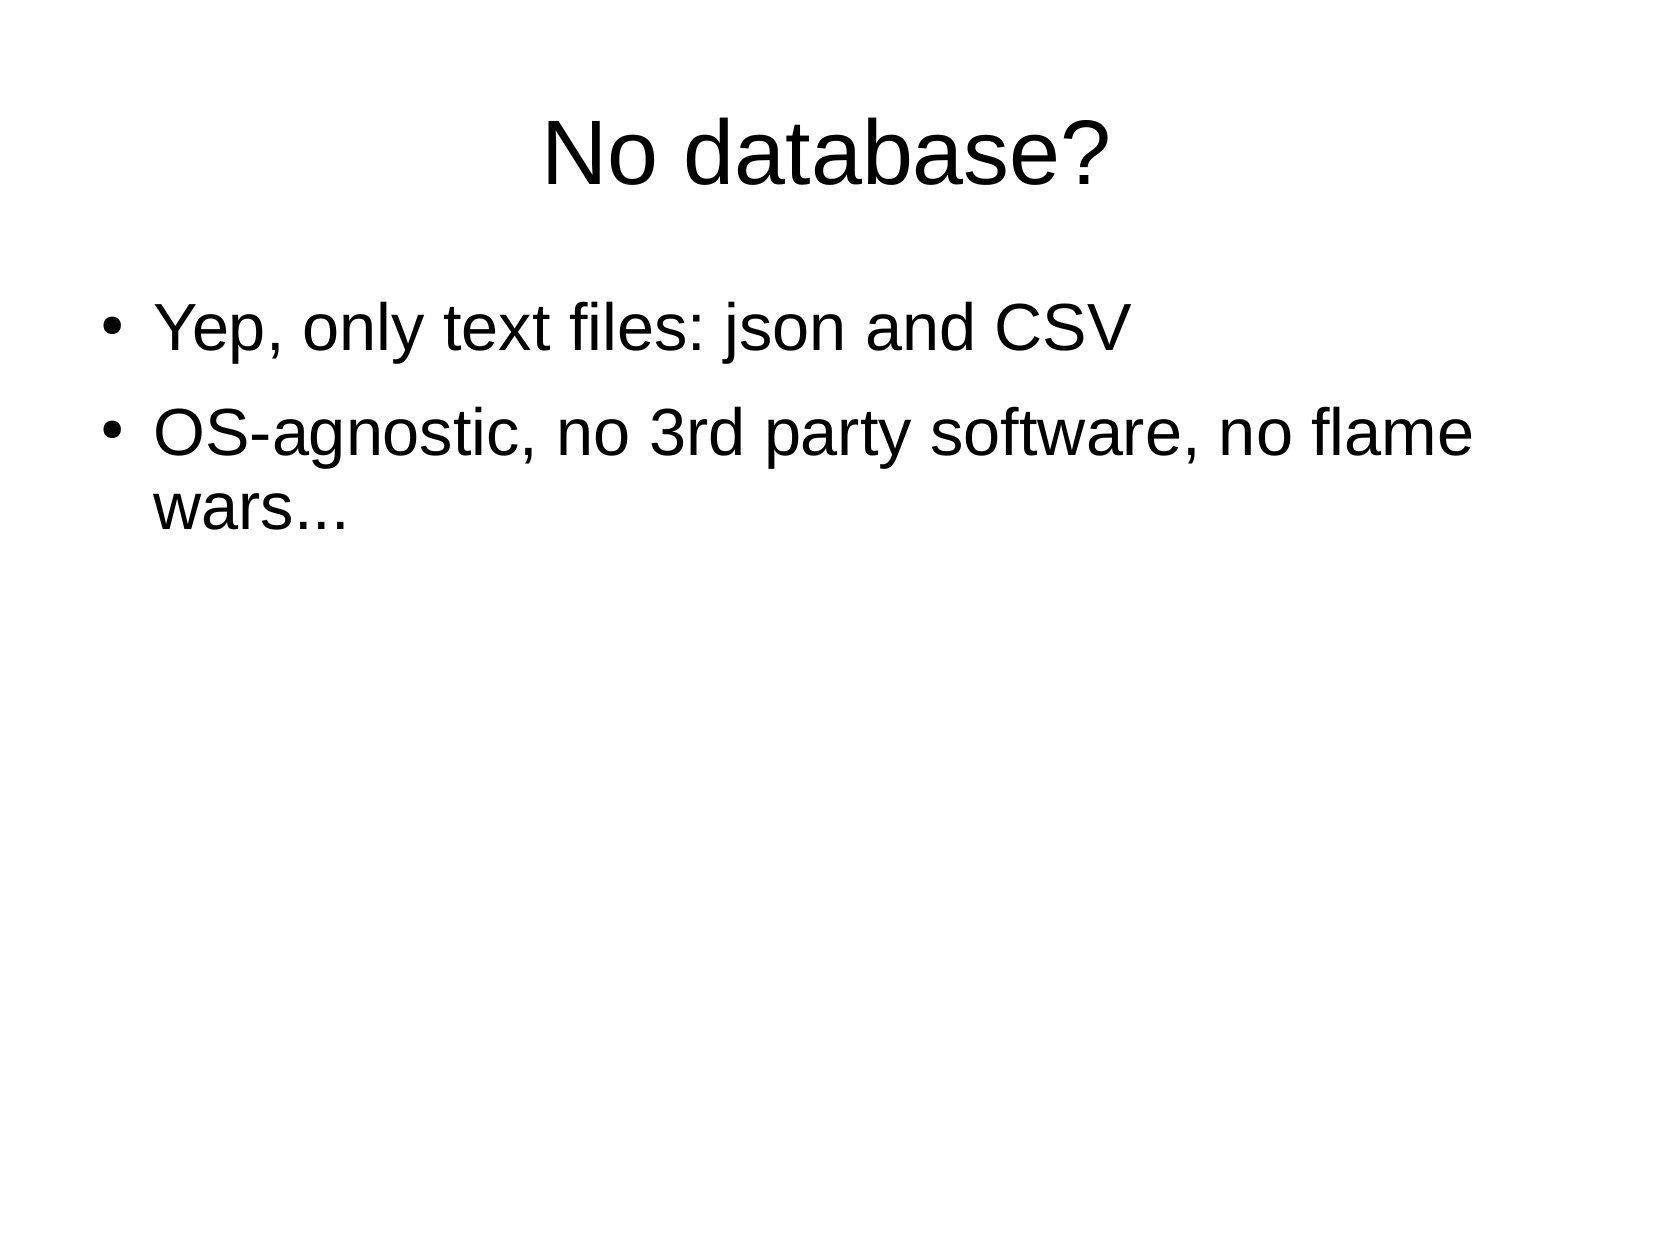

# No database?
Yep, only text files: json and CSV
OS-agnostic, no 3rd party software, no flame wars...